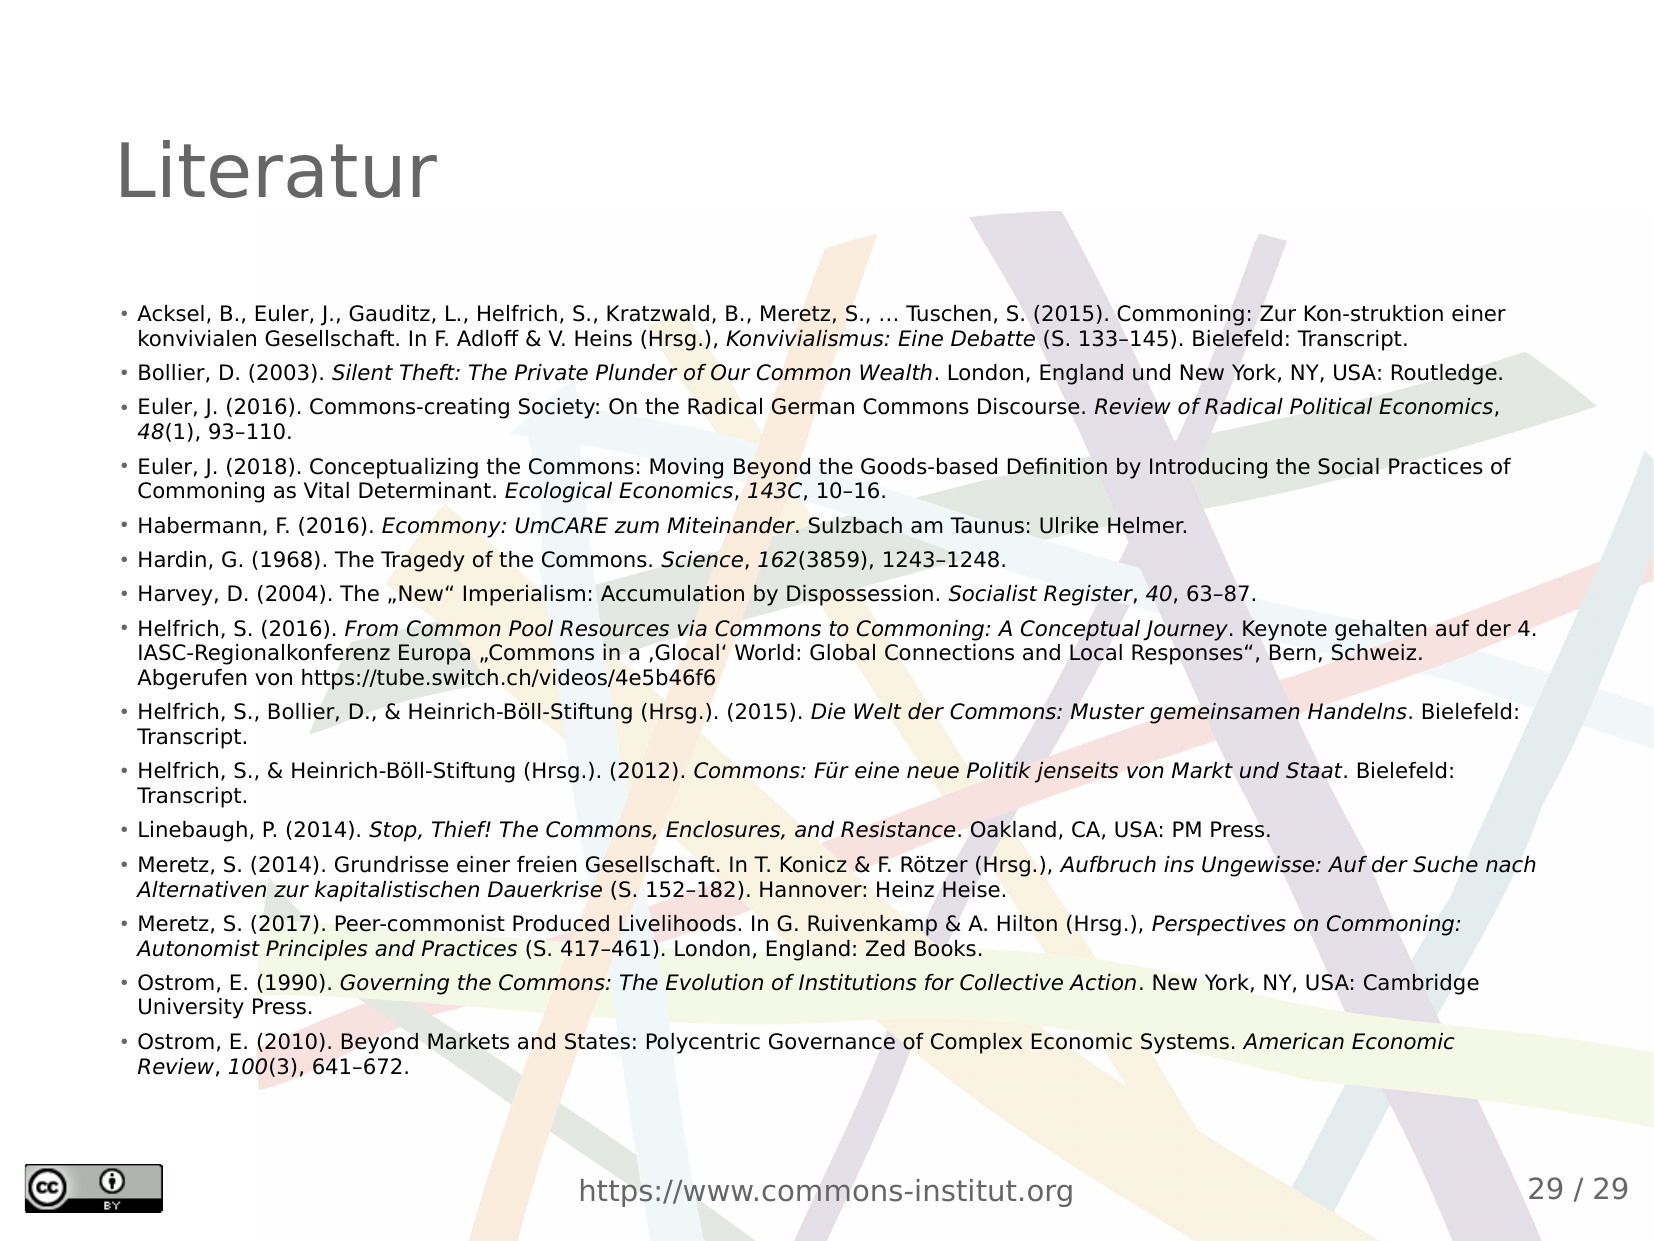

# Literatur
Acksel, B., Euler, J., Gauditz, L., Helfrich, S., Kratzwald, B., Meretz, S., … Tuschen, S. (2015). Commoning: Zur Kon-struktion einer konvivialen Gesellschaft. In F. Adloff & V. Heins (Hrsg.), Konvivialismus: Eine Debatte (S. 133–145). Bielefeld: Transcript.
Bollier, D. (2003). Silent Theft: The Private Plunder of Our Common Wealth. London, England und New York, NY, USA: Routledge.
Euler, J. (2016). Commons-creating Society: On the Radical German Commons Discourse. Review of Radical Political Economics, 48(1), 93–110.
Euler, J. (2018). Conceptualizing the Commons: Moving Beyond the Goods-based Definition by Introducing the Social Practices of Commoning as Vital Determinant. Ecological Economics, 143C, 10–16.
Habermann, F. (2016). Ecommony: UmCARE zum Miteinander. Sulzbach am Taunus: Ulrike Helmer.
Hardin, G. (1968). The Tragedy of the Commons. Science, 162(3859), 1243–1248.
Harvey, D. (2004). The „New“ Imperialism: Accumulation by Dispossession. Socialist Register, 40, 63–87.
Helfrich, S. (2016). From Common Pool Resources via Commons to Commoning: A Conceptual Journey. Keynote gehalten auf der 4. IASC-Regionalkonferenz Europa „Commons in a ‚Glocal‘ World: Global Connections and Local Responses“, Bern, Schweiz. Abgerufen von https://tube.switch.ch/videos/4e5b46f6
Helfrich, S., Bollier, D., & Heinrich-Böll-Stiftung (Hrsg.). (2015). Die Welt der Commons: Muster gemeinsamen Handelns. Bielefeld: Transcript.
Helfrich, S., & Heinrich-Böll-Stiftung (Hrsg.). (2012). Commons: Für eine neue Politik jenseits von Markt und Staat. Bielefeld: Transcript.
Linebaugh, P. (2014). Stop, Thief! The Commons, Enclosures, and Resistance. Oakland, CA, USA: PM Press.
Meretz, S. (2014). Grundrisse einer freien Gesellschaft. In T. Konicz & F. Rötzer (Hrsg.), Aufbruch ins Ungewisse: Auf der Suche nach Alternativen zur kapitalistischen Dauerkrise (S. 152–182). Hannover: Heinz Heise.
Meretz, S. (2017). Peer-commonist Produced Livelihoods. In G. Ruivenkamp & A. Hilton (Hrsg.), Perspectives on Commoning: Autonomist Principles and Practices (S. 417–461). London, England: Zed Books.
Ostrom, E. (1990). Governing the Commons: The Evolution of Institutions for Collective Action. New York, NY, USA: Cambridge University Press.
Ostrom, E. (2010). Beyond Markets and States: Polycentric Governance of Complex Economic Systems. American Economic Review, 100(3), 641–672.
https://www.commons-institut.org
29